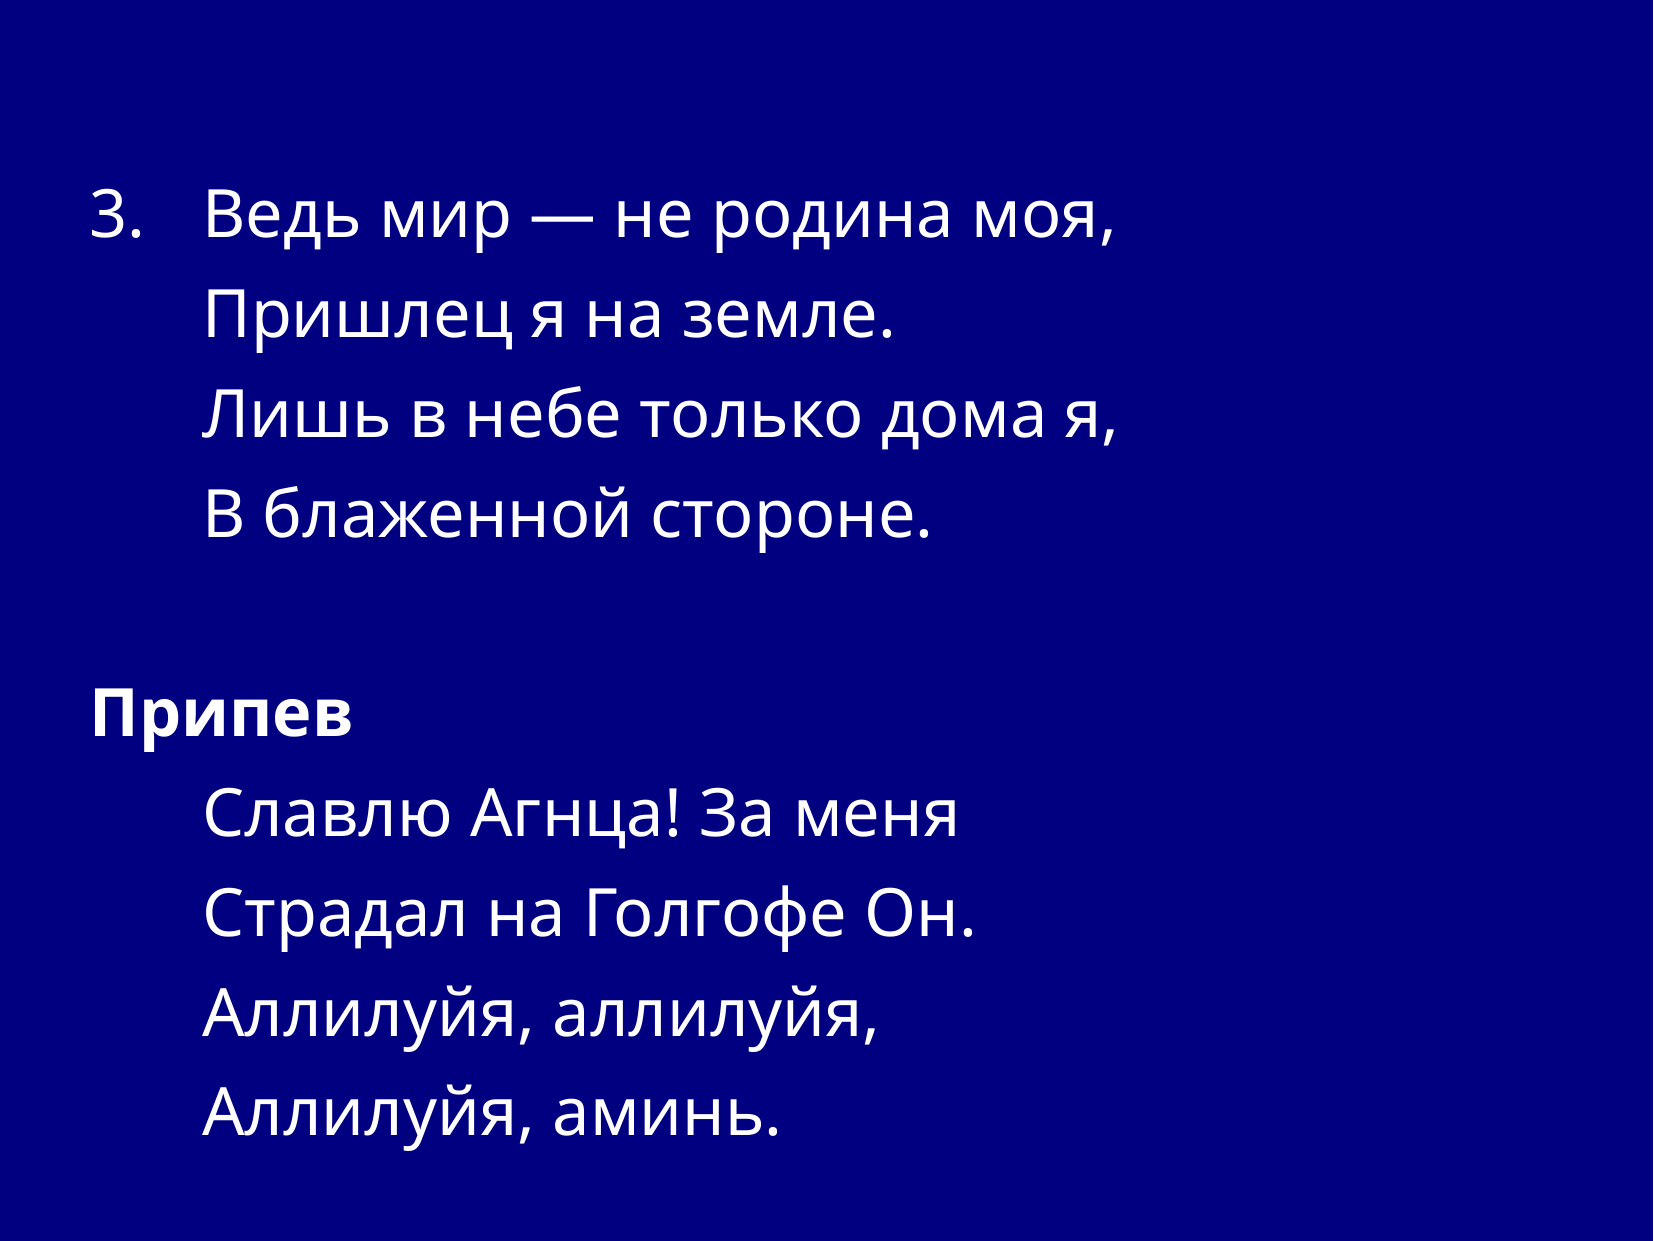

3.	Ведь мир — не родина моя,
	Пришлец я на земле.
	Лишь в небе только дома я,
	В блаженной стороне.
Припев
	Славлю Агнца! За меня
	Страдал на Голгофе Он.
	Аллилуйя, аллилуйя,
	Аллилуйя, аминь.